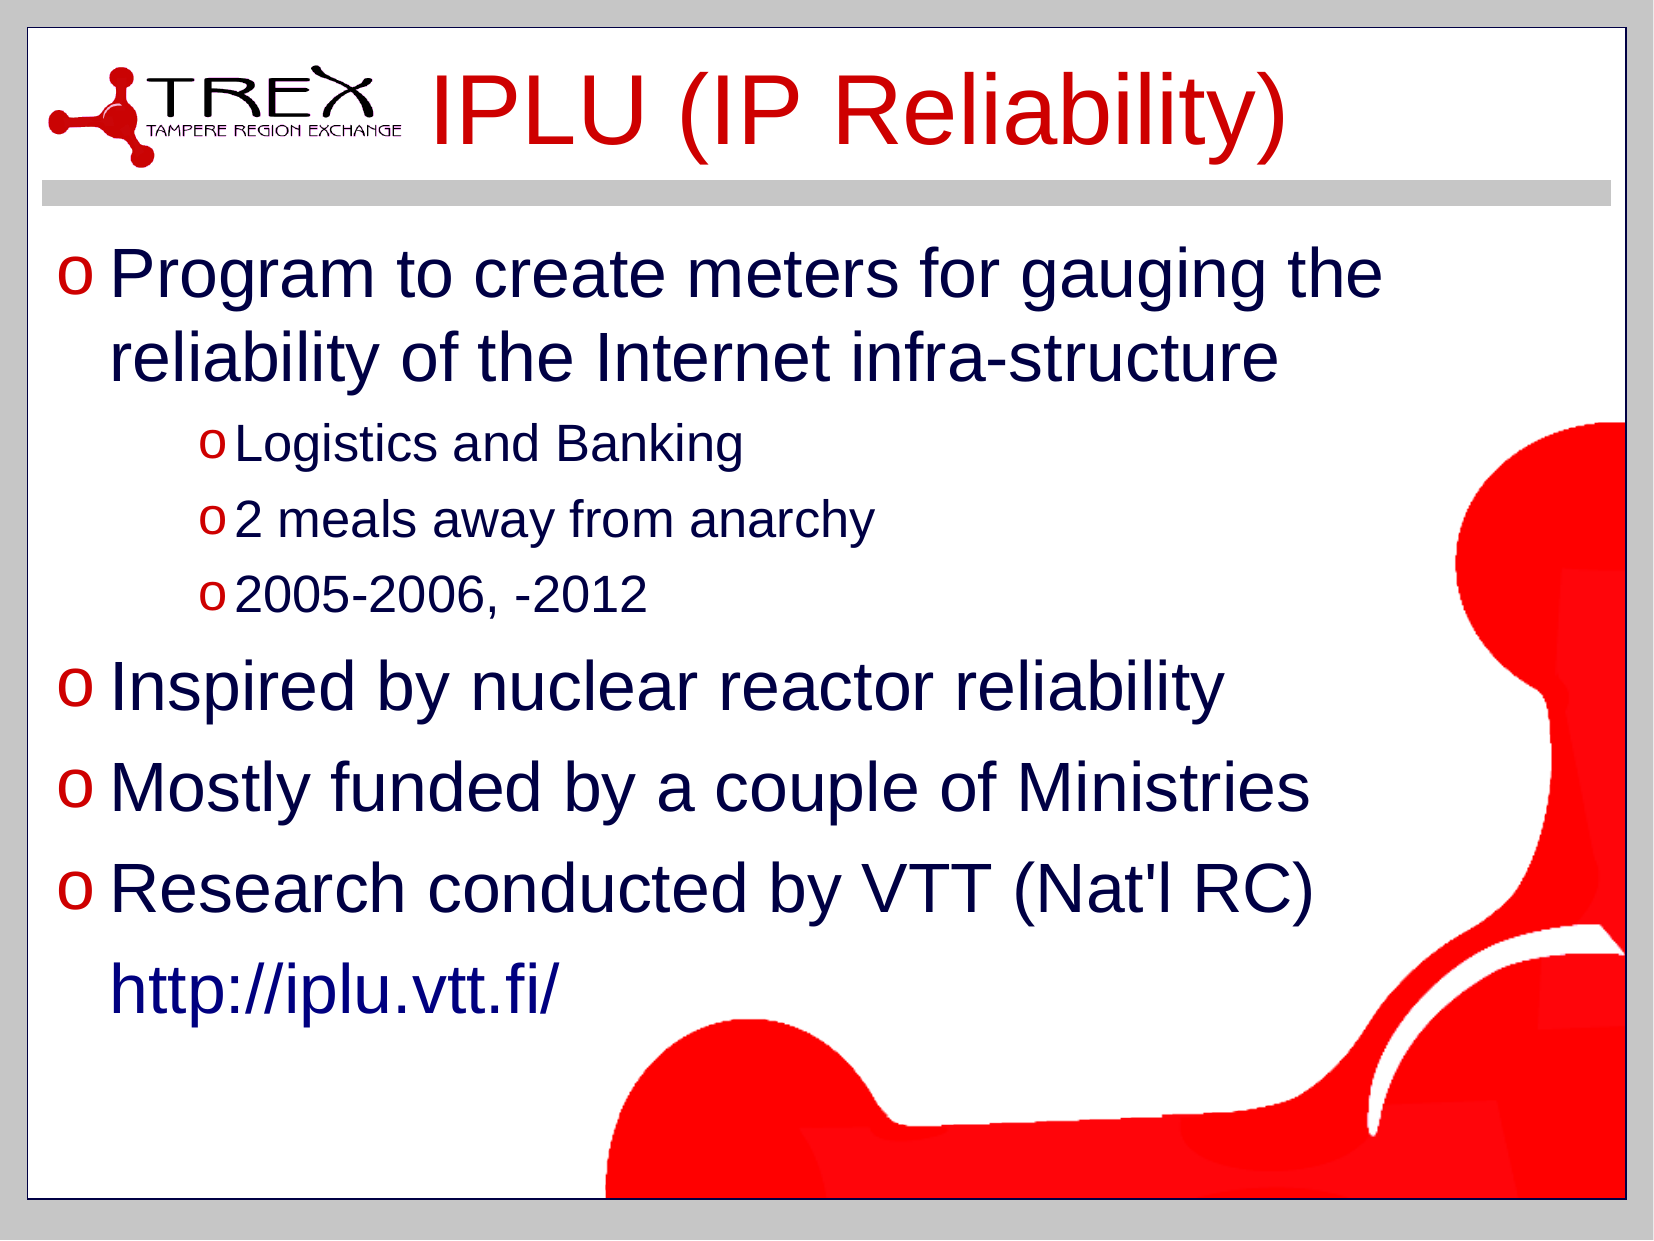

# IPLU (IP Reliability)
Program to create meters for gauging the reliability of the Internet infra-structure
Logistics and Banking
2 meals away from anarchy
2005-2006, -2012
Inspired by nuclear reactor reliability
Mostly funded by a couple of Ministries
Research conducted by VTT (Nat'l RC)
http://iplu.vtt.fi/